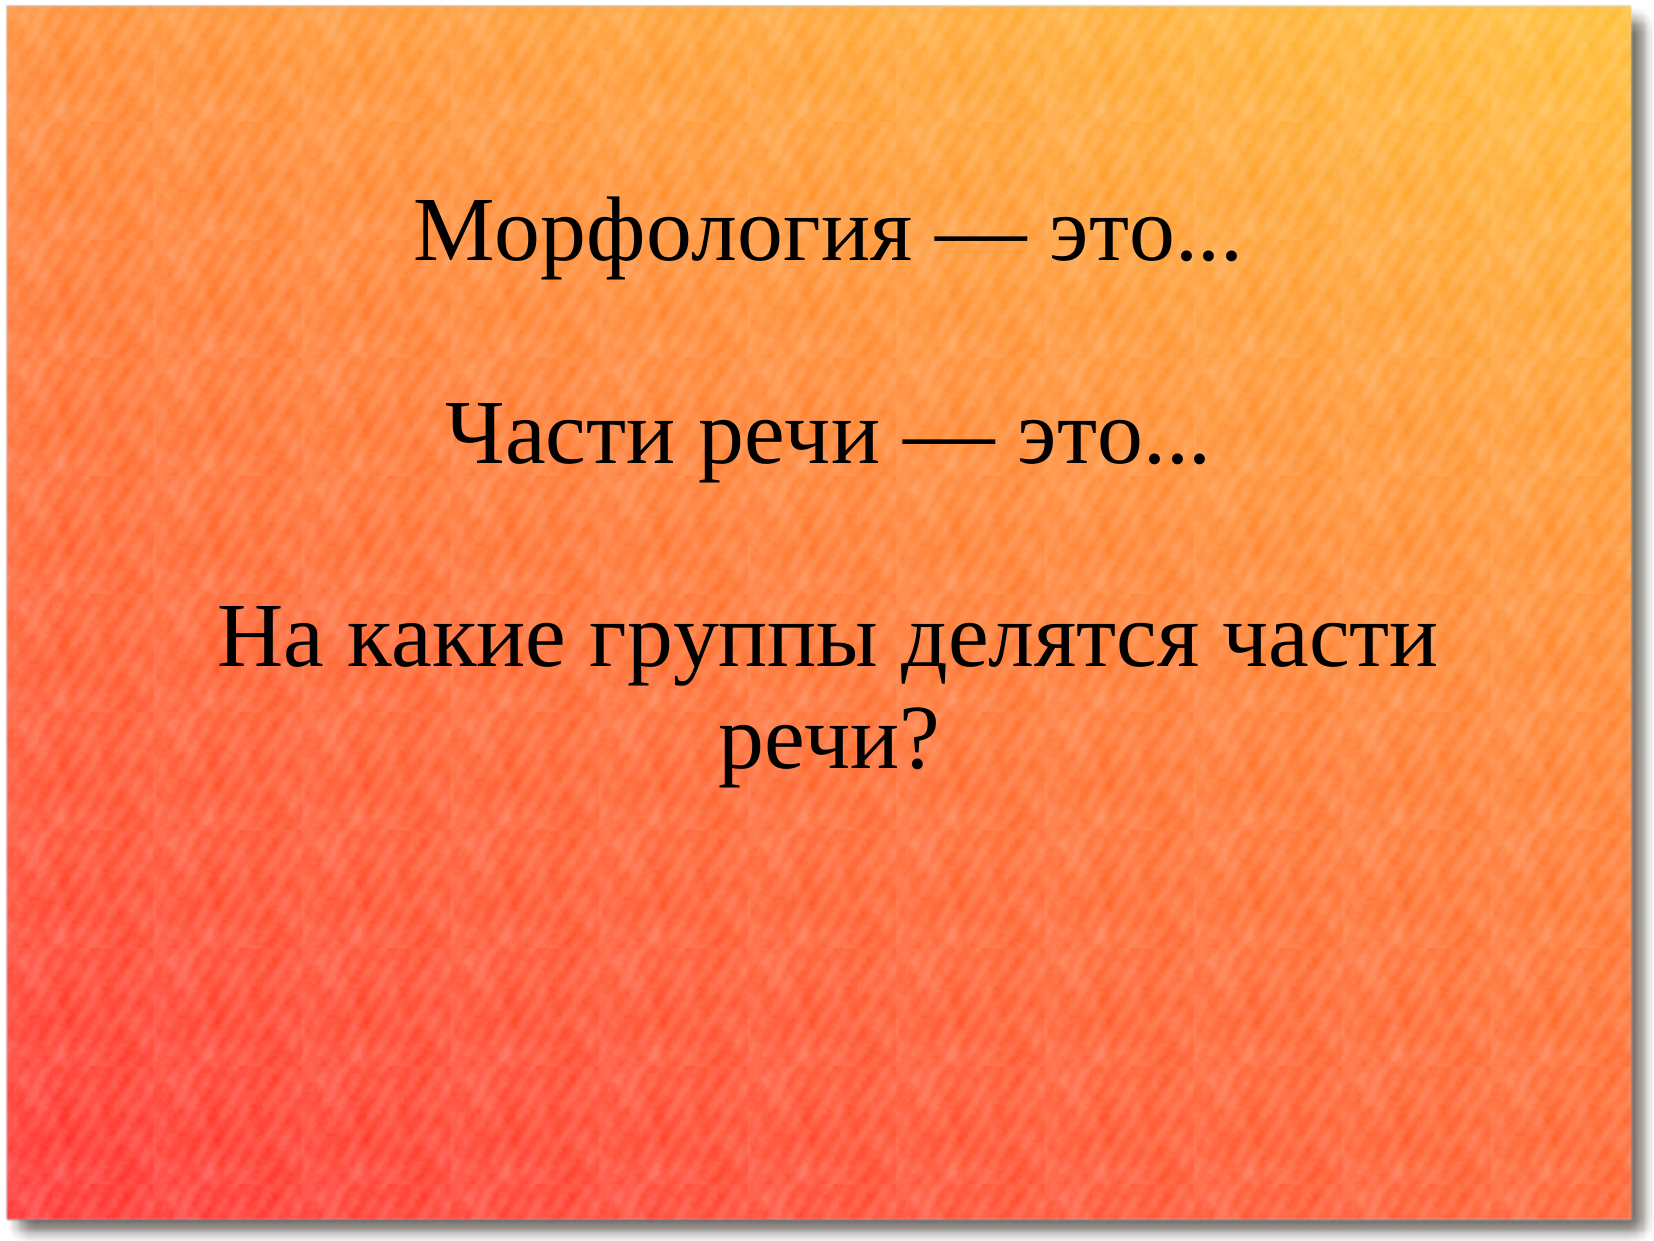

# Морфология — это... Части речи — это... На какие группы делятся части речи?